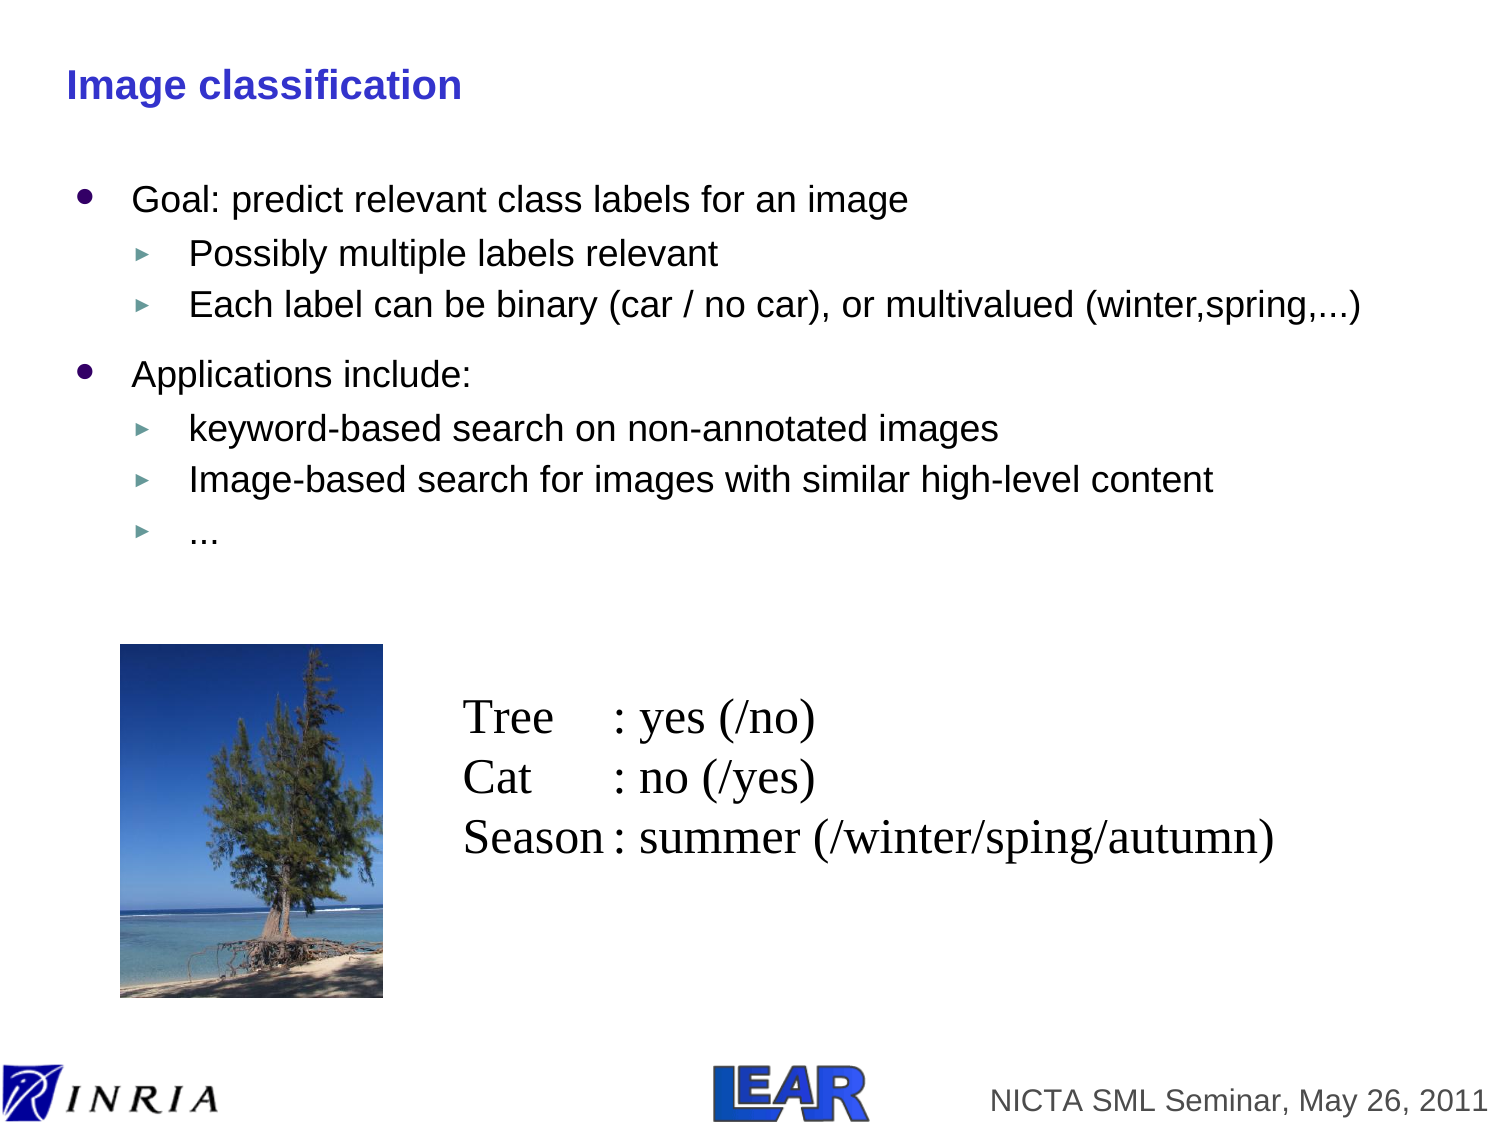

# Image classification
Goal: predict relevant class labels for an image
Possibly multiple labels relevant
Each label can be binary (car / no car), or multivalued (winter,spring,...)
Applications include:
keyword-based search on non-annotated images
Image-based search for images with similar high-level content
...
Tree	: yes (/no)
Cat 	: no (/yes)
Season	: summer (/winter/sping/autumn)